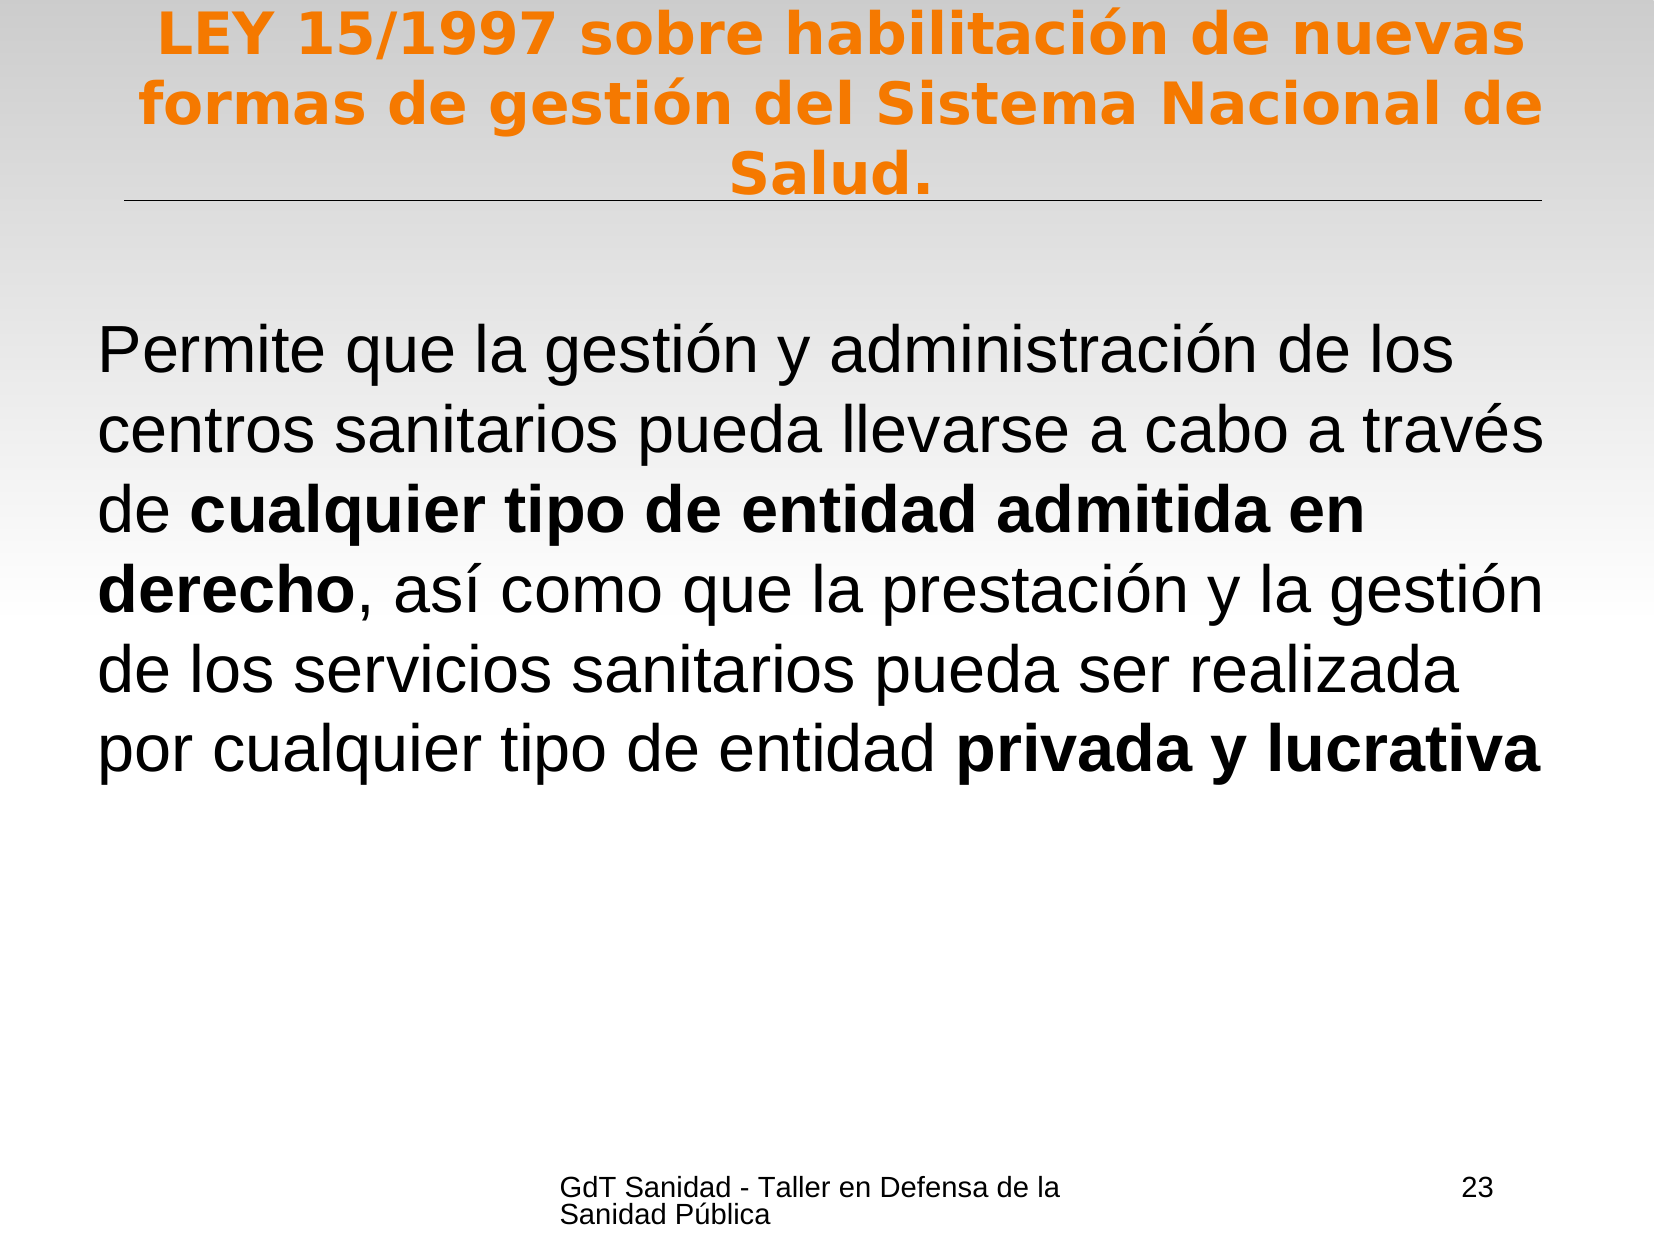

LEY 15/1997 sobre habilitación de nuevas formas de gestión del Sistema Nacional de Salud.
# Permite que la gestión y administración de los centros sanitarios pueda llevarse a cabo a través de cualquier tipo de entidad admitida en derecho, así como que la prestación y la gestión de los servicios sanitarios pueda ser realizada por cualquier tipo de entidad privada y lucrativa
GdT Sanidad - Taller en Defensa de la Sanidad Pública
23